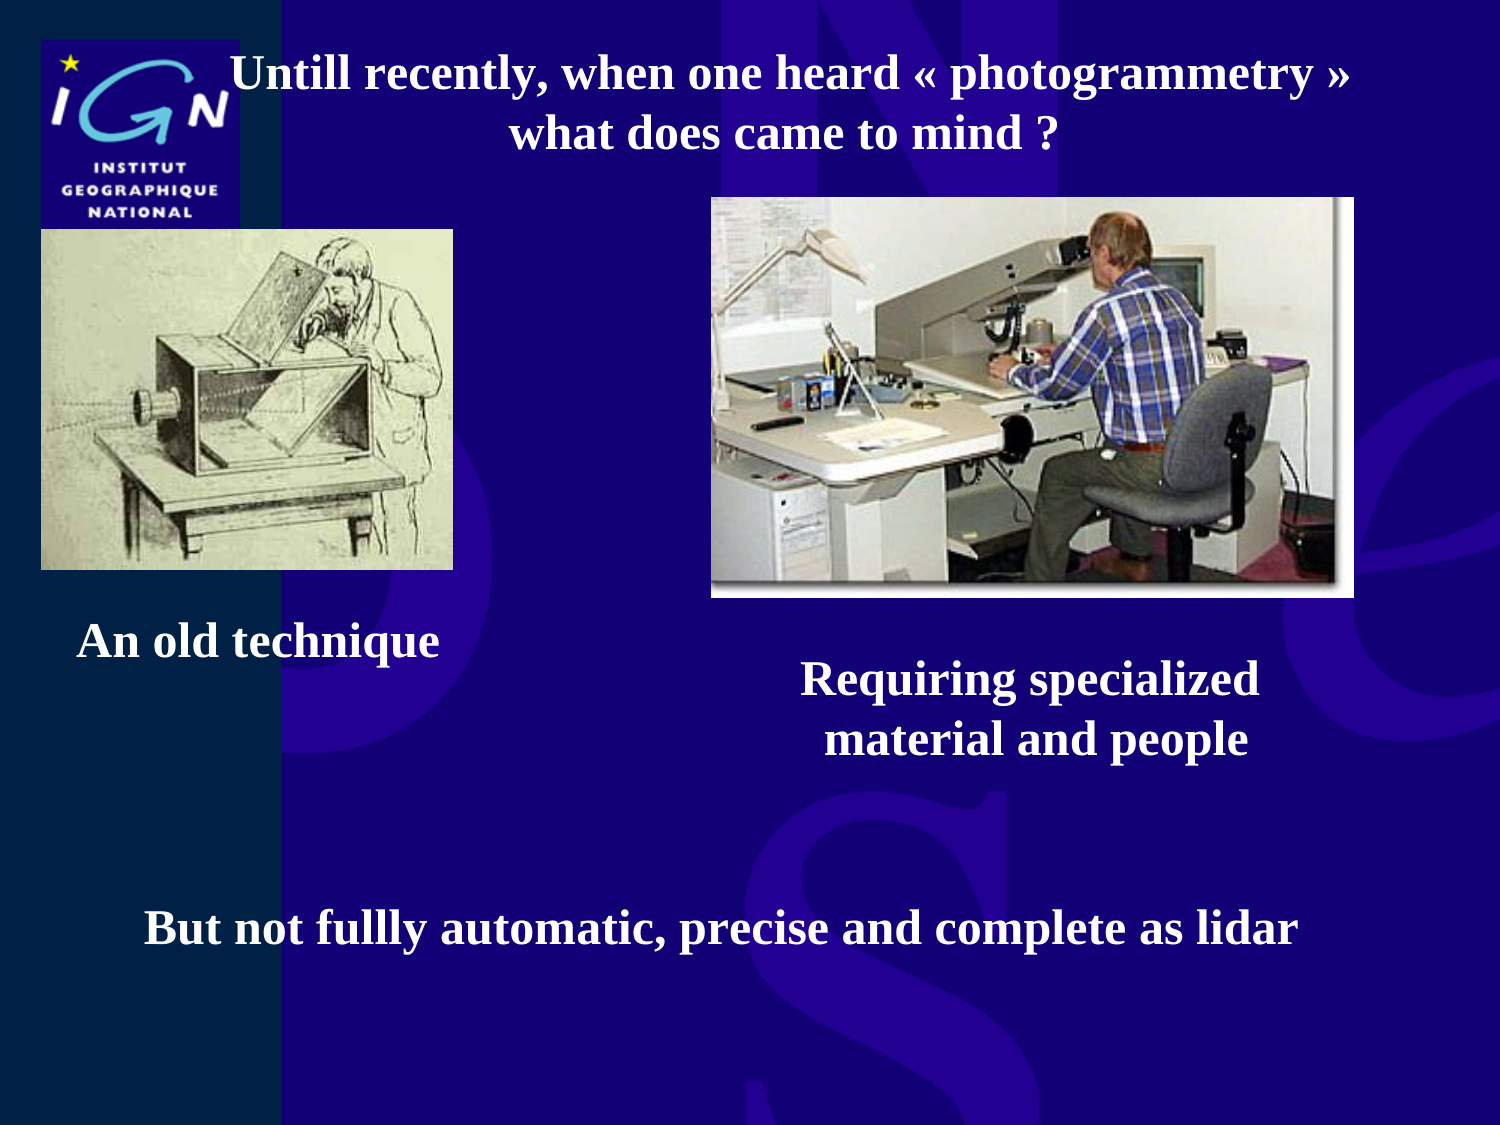

Untill recently, when one heard « photogrammetry »
what does came to mind ?
An old technique
Requiring specialized
material and people
But not fullly automatic, precise and complete as lidar